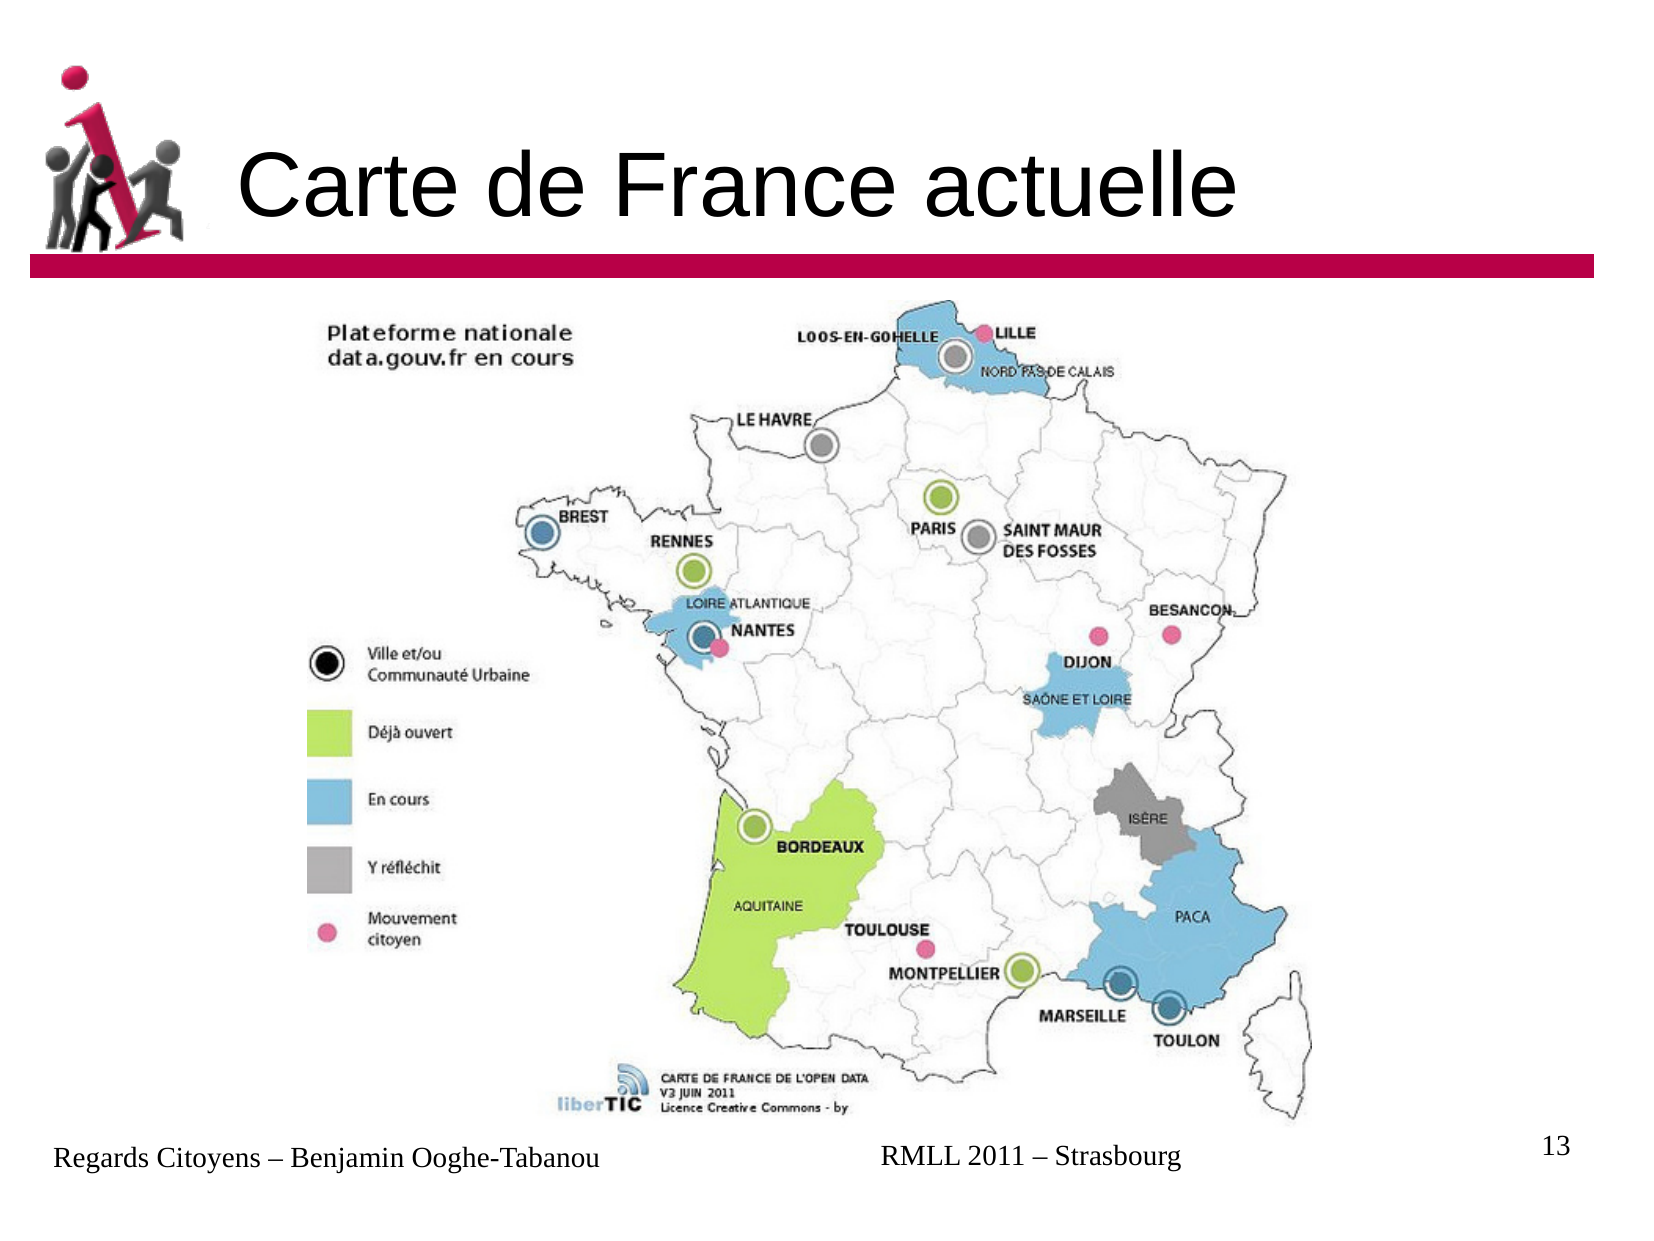

# Carte de France actuelle
13
Benjamin Ooghe-Tabanou - Open Knowledge Conference Berlin 2011